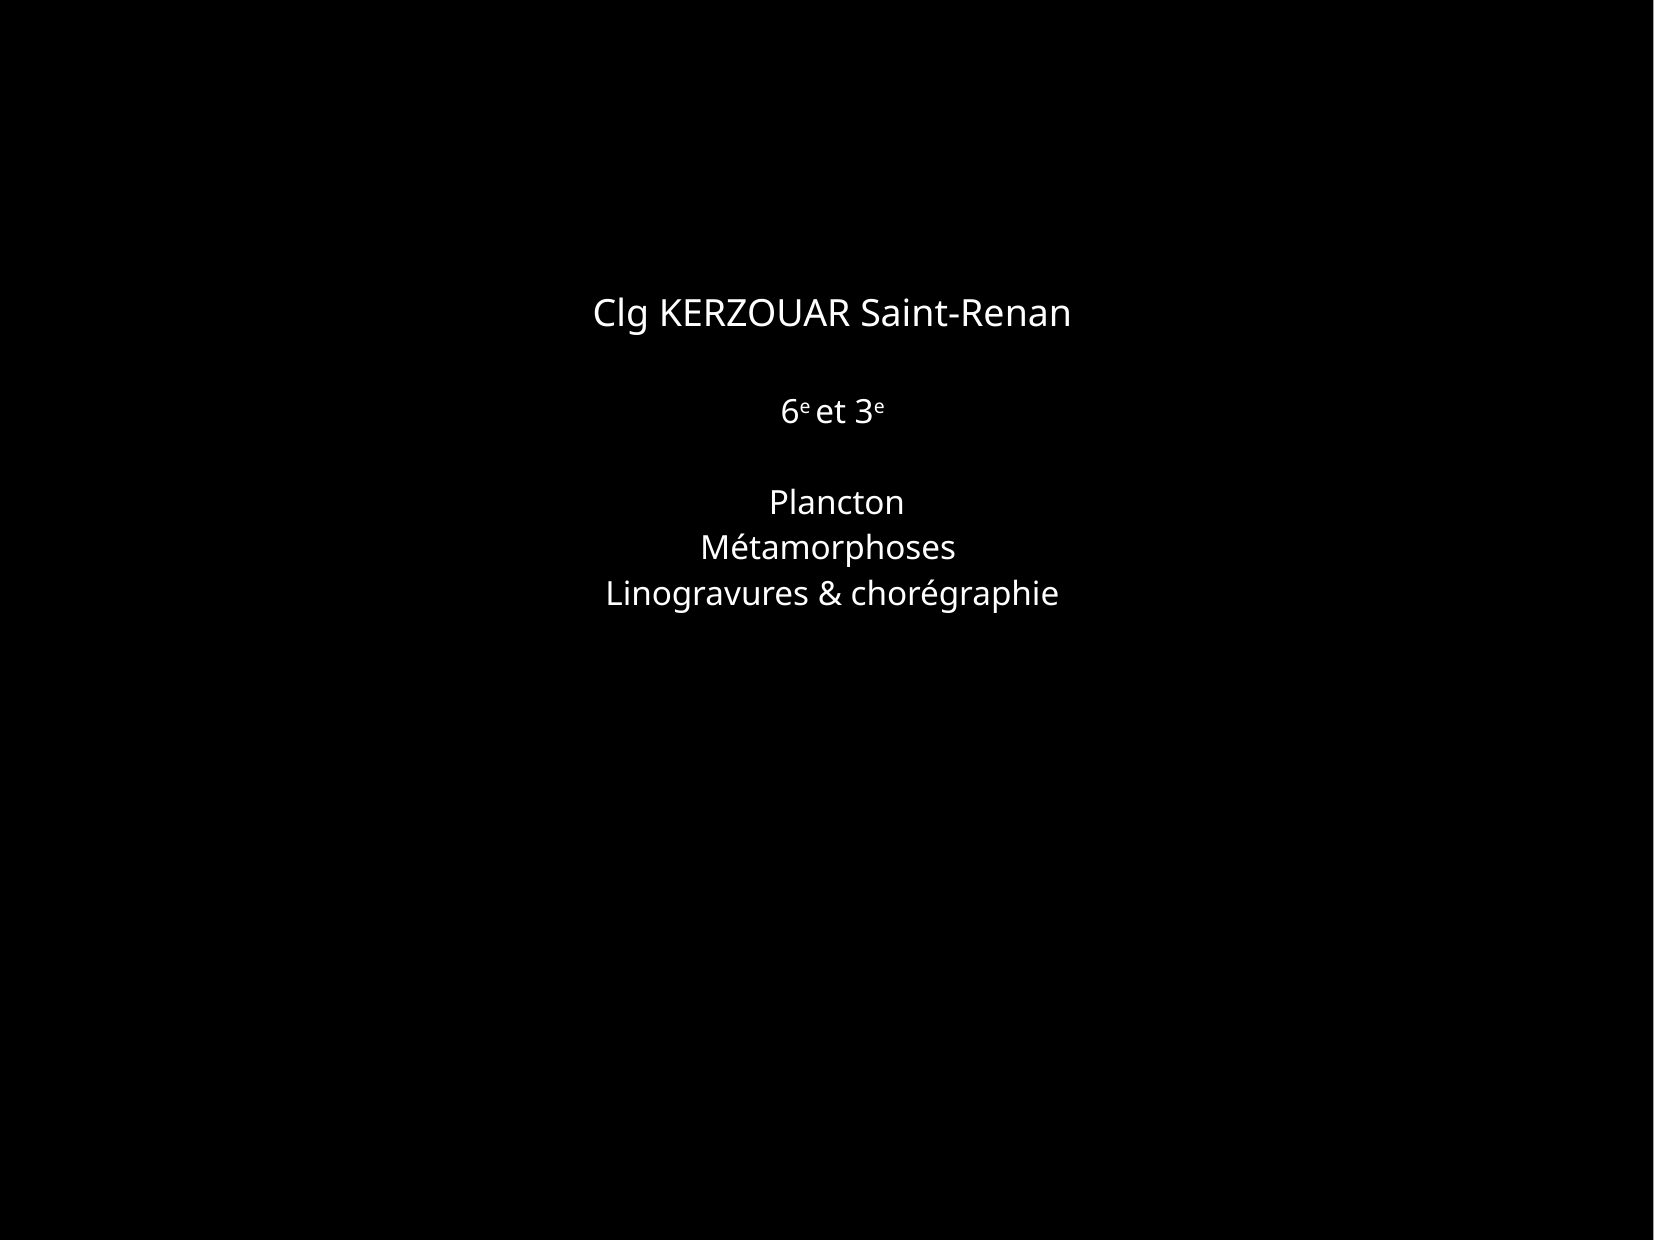

Clg KERZOUAR Saint-Renan
6e et 3e
 Plancton
Métamorphoses
Linogravures & chorégraphie